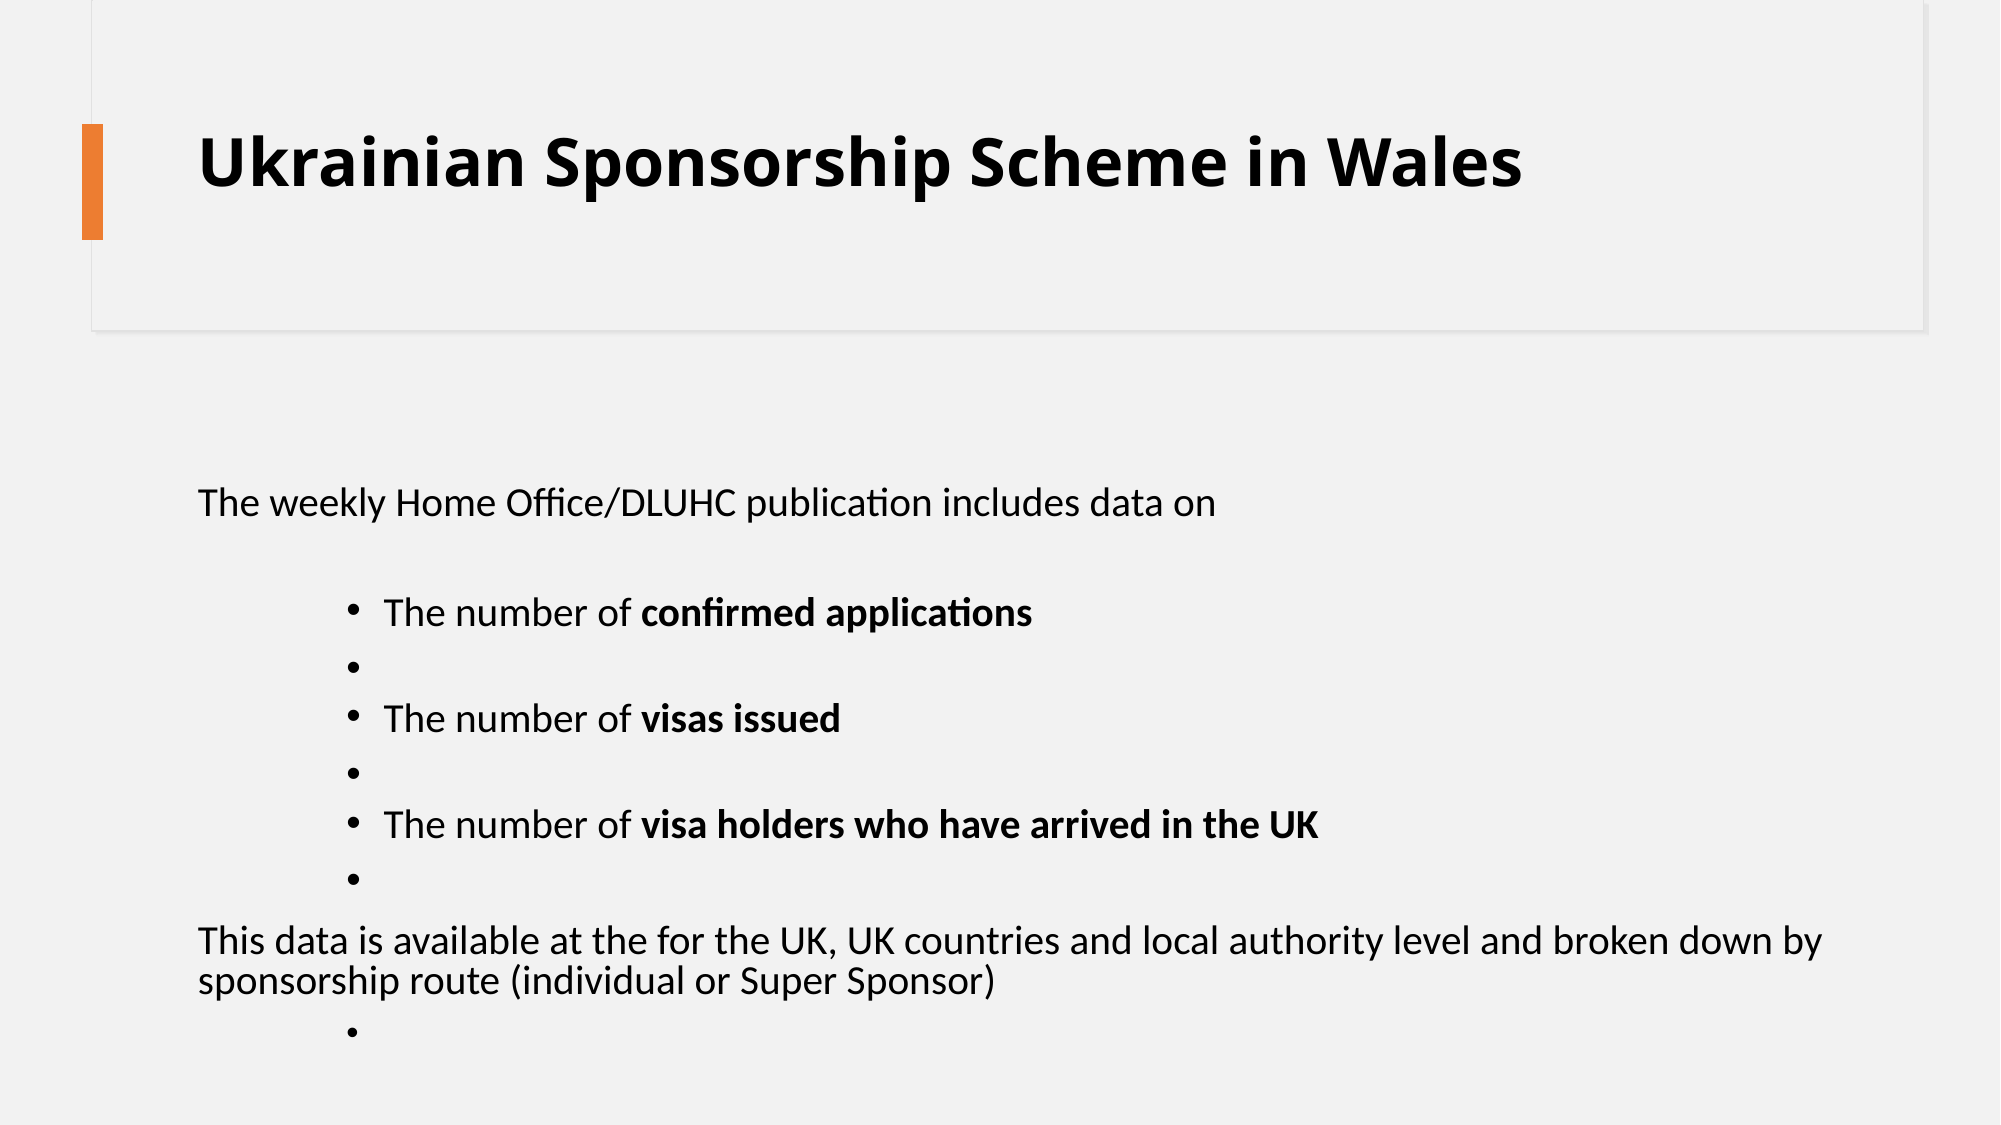

Ukrainian Sponsorship Scheme in Wales
# The weekly Home Office/DLUHC publication includes data on
The number of confirmed applications
The number of visas issued
The number of visa holders who have arrived in the UK
This data is available at the for the UK, UK countries and local authority level and broken down by sponsorship route (individual or Super Sponsor)